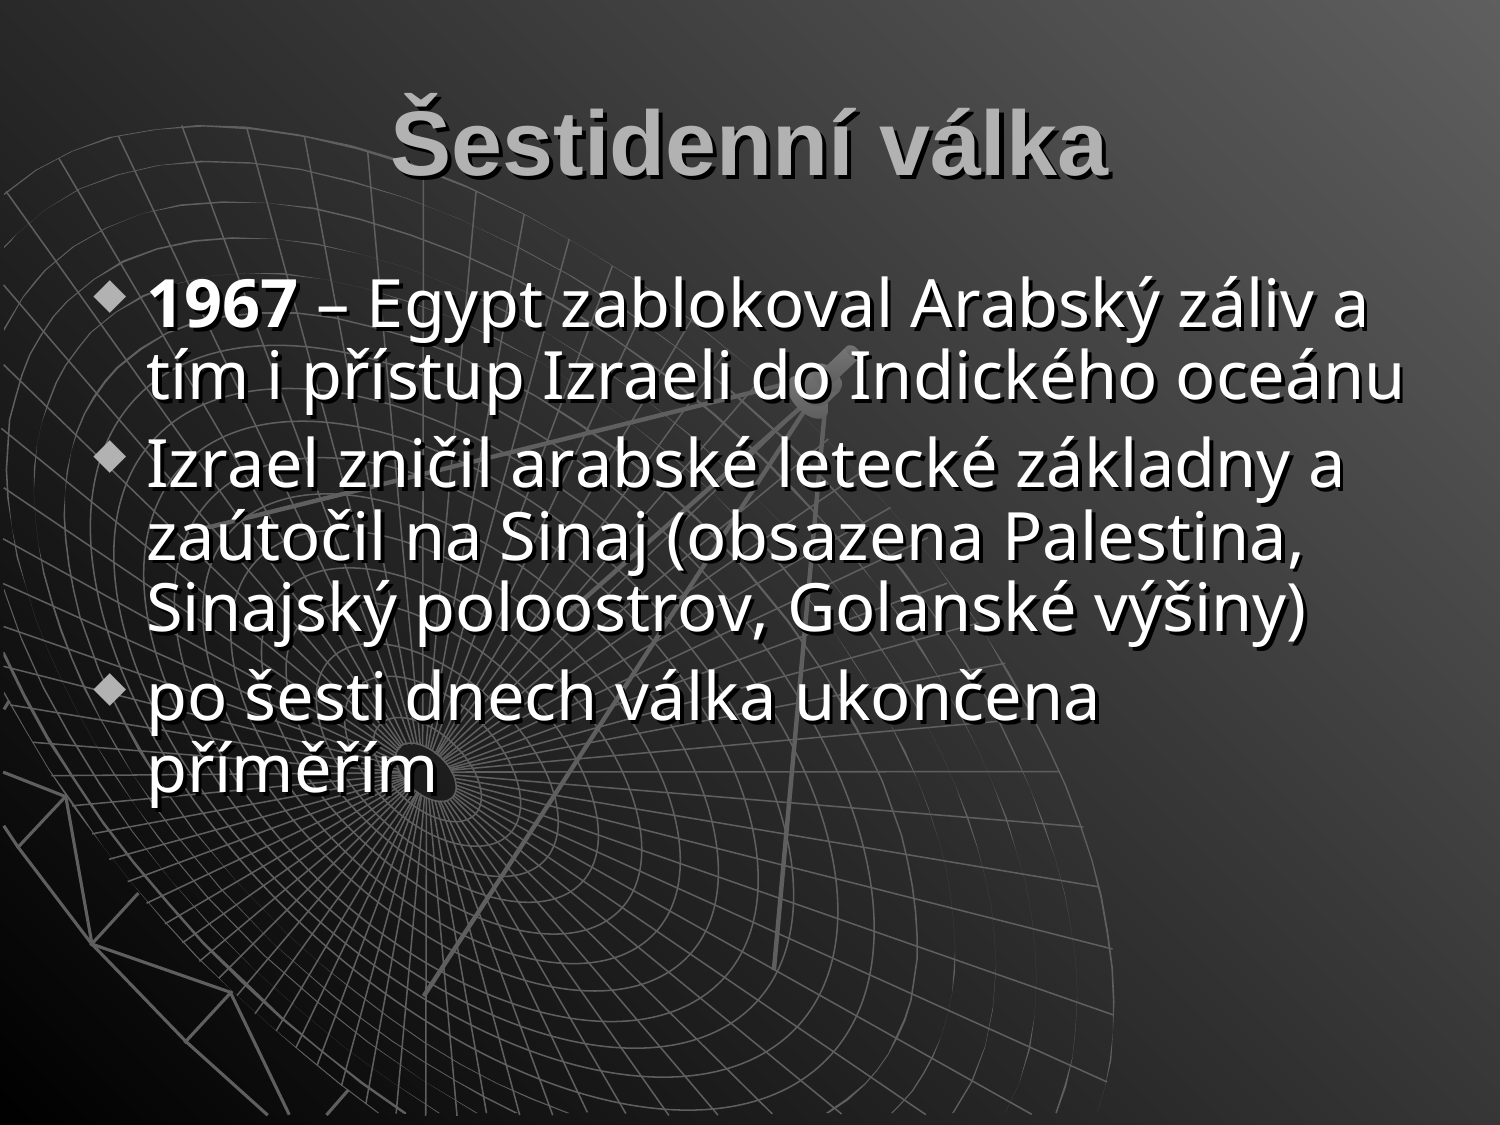

# Šestidenní válka
1967 – Egypt zablokoval Arabský záliv a tím i přístup Izraeli do Indického oceánu
Izrael zničil arabské letecké základny a zaútočil na Sinaj (obsazena Palestina, Sinajský poloostrov, Golanské výšiny)
po šesti dnech válka ukončena příměřím